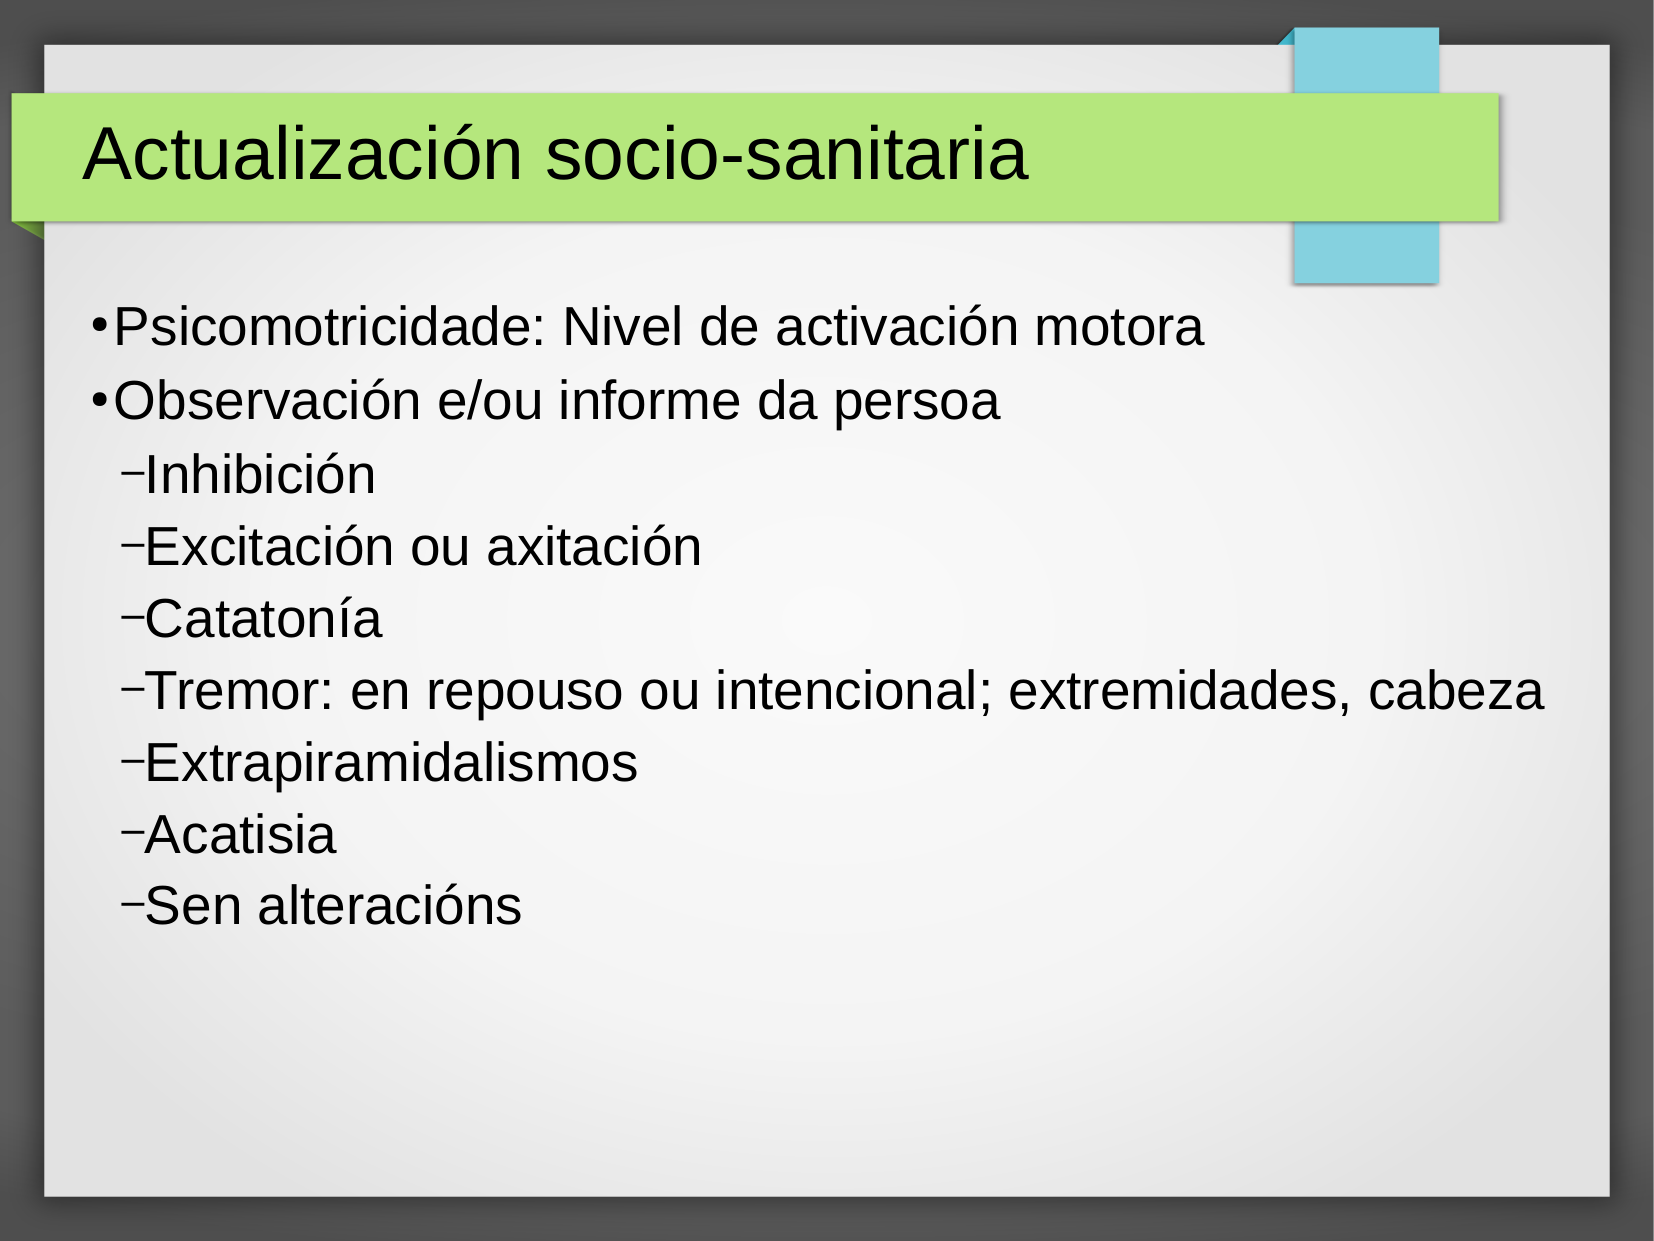

# Actualización socio-sanitaria
Psicomotricidade: Nivel de activación motora
Observación e/ou informe da persoa
Inhibición
Excitación ou axitación
Catatonía
Tremor: en repouso ou intencional; extremidades, cabeza
Extrapiramidalismos
Acatisia
Sen alteracións